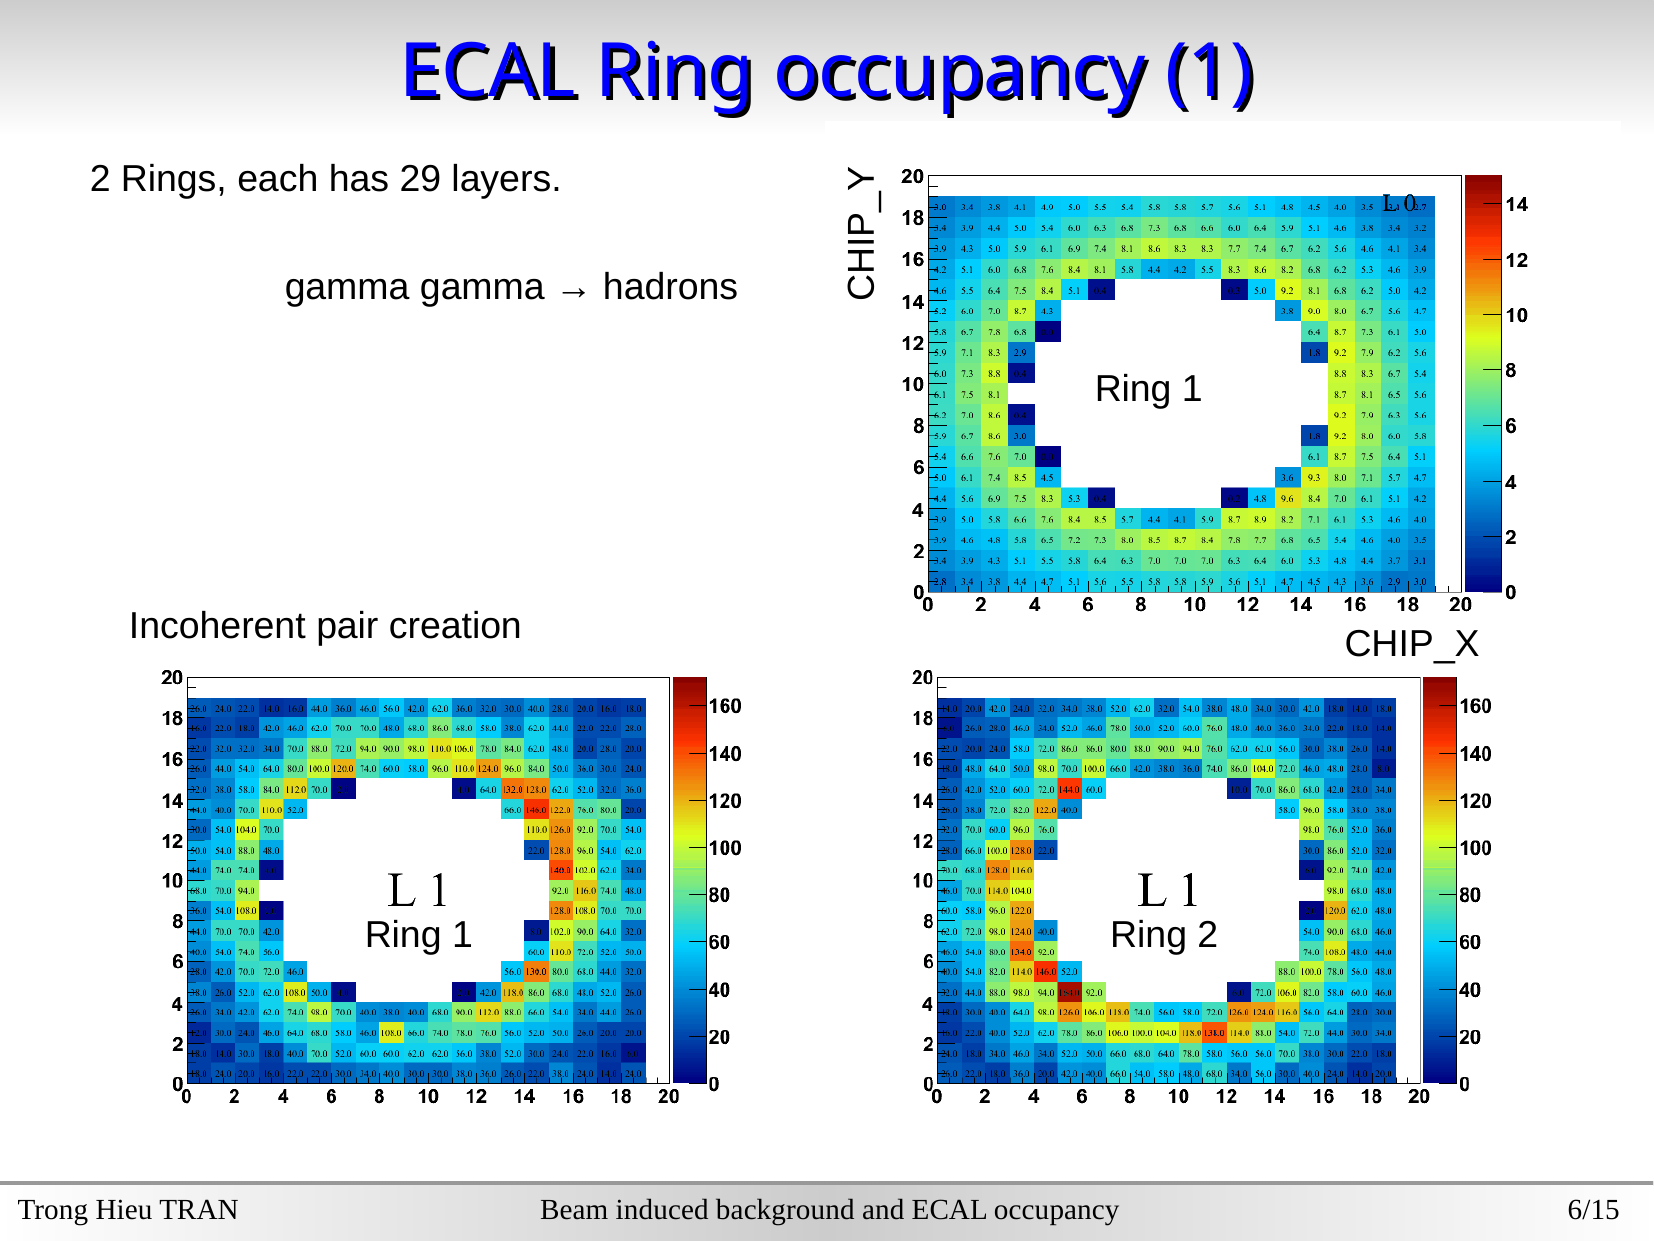

# ECAL Ring occupancy (1)
CHIP_Y
CHIP_X
2 Rings, each has 29 layers.
gamma gamma → hadrons
Ring 1
Incoherent pair creation
Ring 1
Ring 2
Trong Hieu TRAN
Beam induced background and ECAL occupancy
6